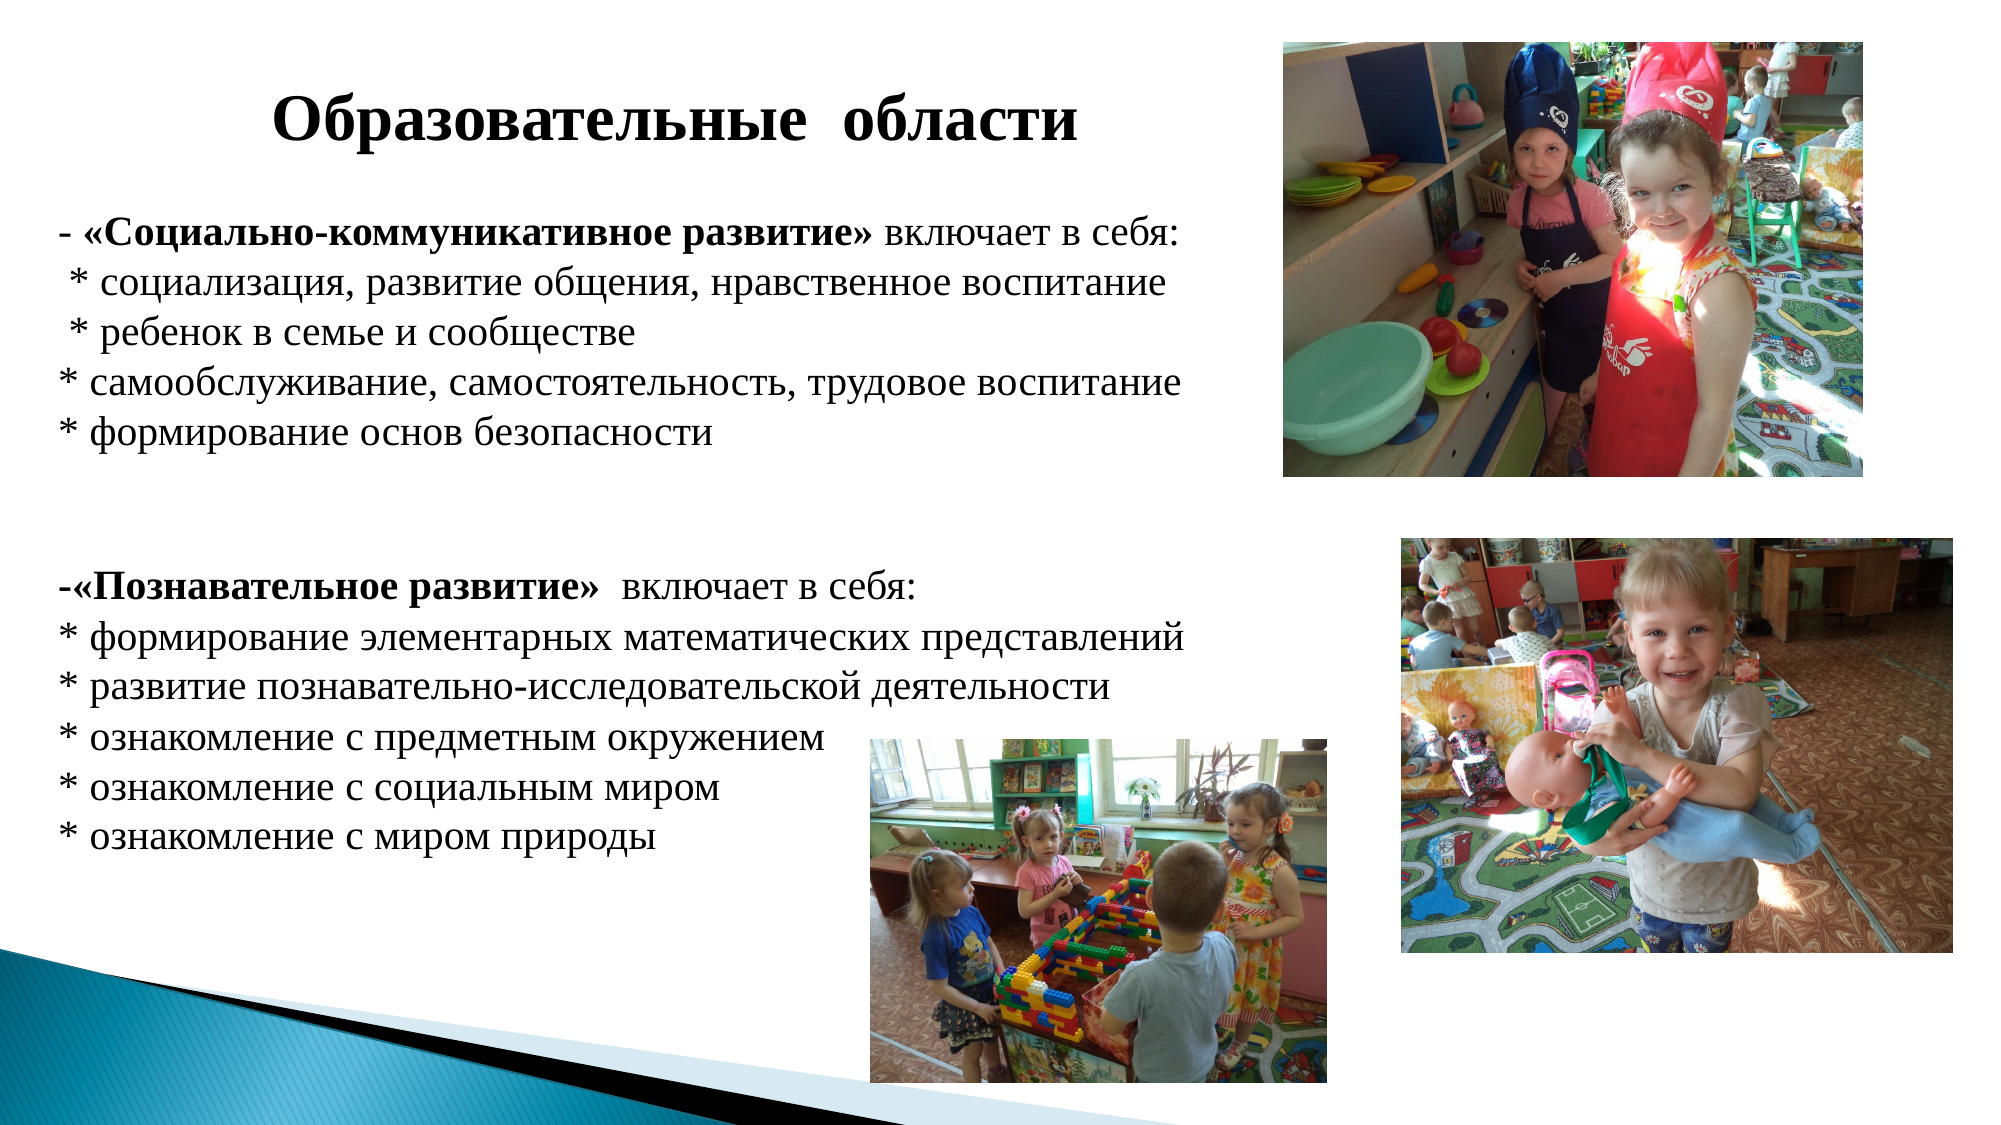

Образовательные области
- «Социально-коммуникативное развитие» включает в себя:
 * социализация, развитие общения, нравственное воспитание
 * ребенок в семье и сообществе
* самообслуживание, самостоятельность, трудовое воспитание
* формирование основ безопасности
-«Познавательное развитие» включает в себя:
* формирование элементарных математических представлений
* развитие познавательно-исследовательской деятельности
* ознакомление с предметным окружением
* ознакомление с социальным миром
* ознакомление с миром природы